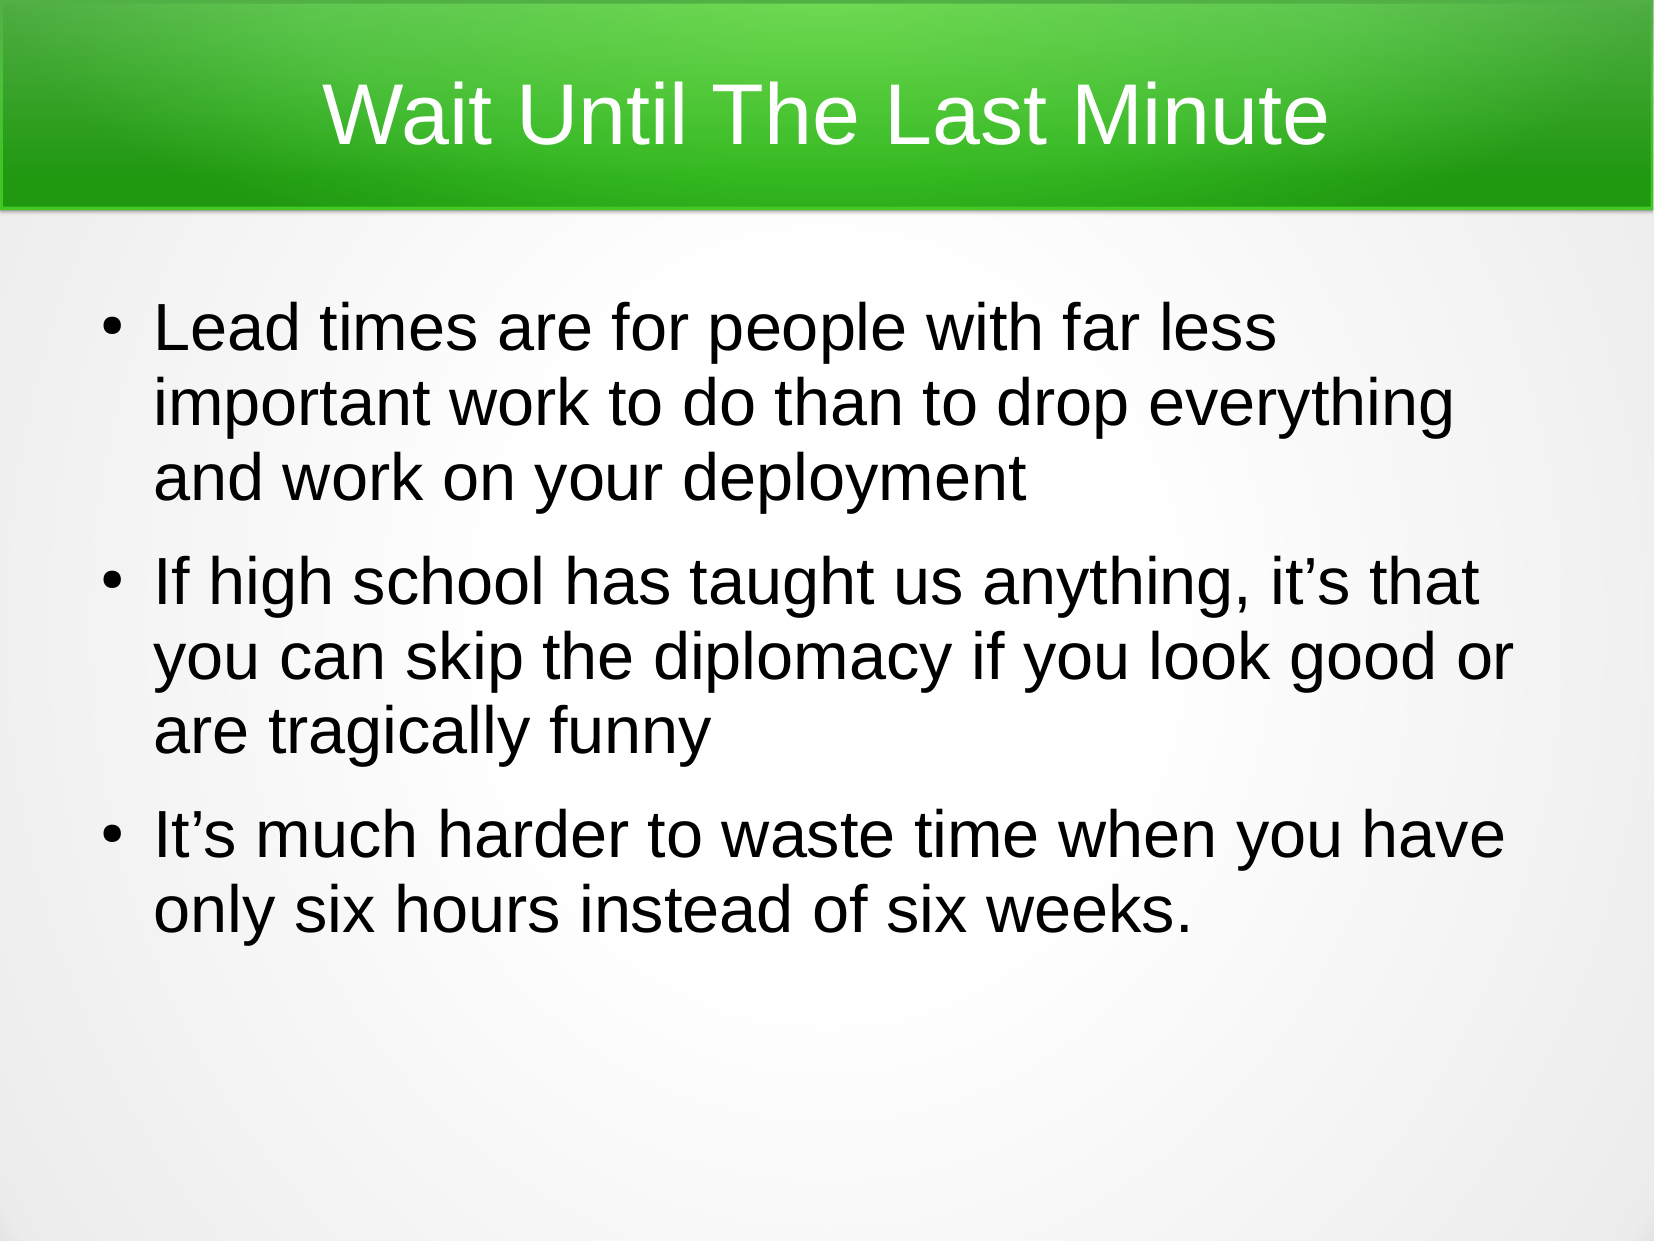

# Wait Until The Last Minute
Lead times are for people with far less important work to do than to drop everything and work on your deployment
If high school has taught us anything, it’s that you can skip the diplomacy if you look good or are tragically funny
It’s much harder to waste time when you have only six hours instead of six weeks.